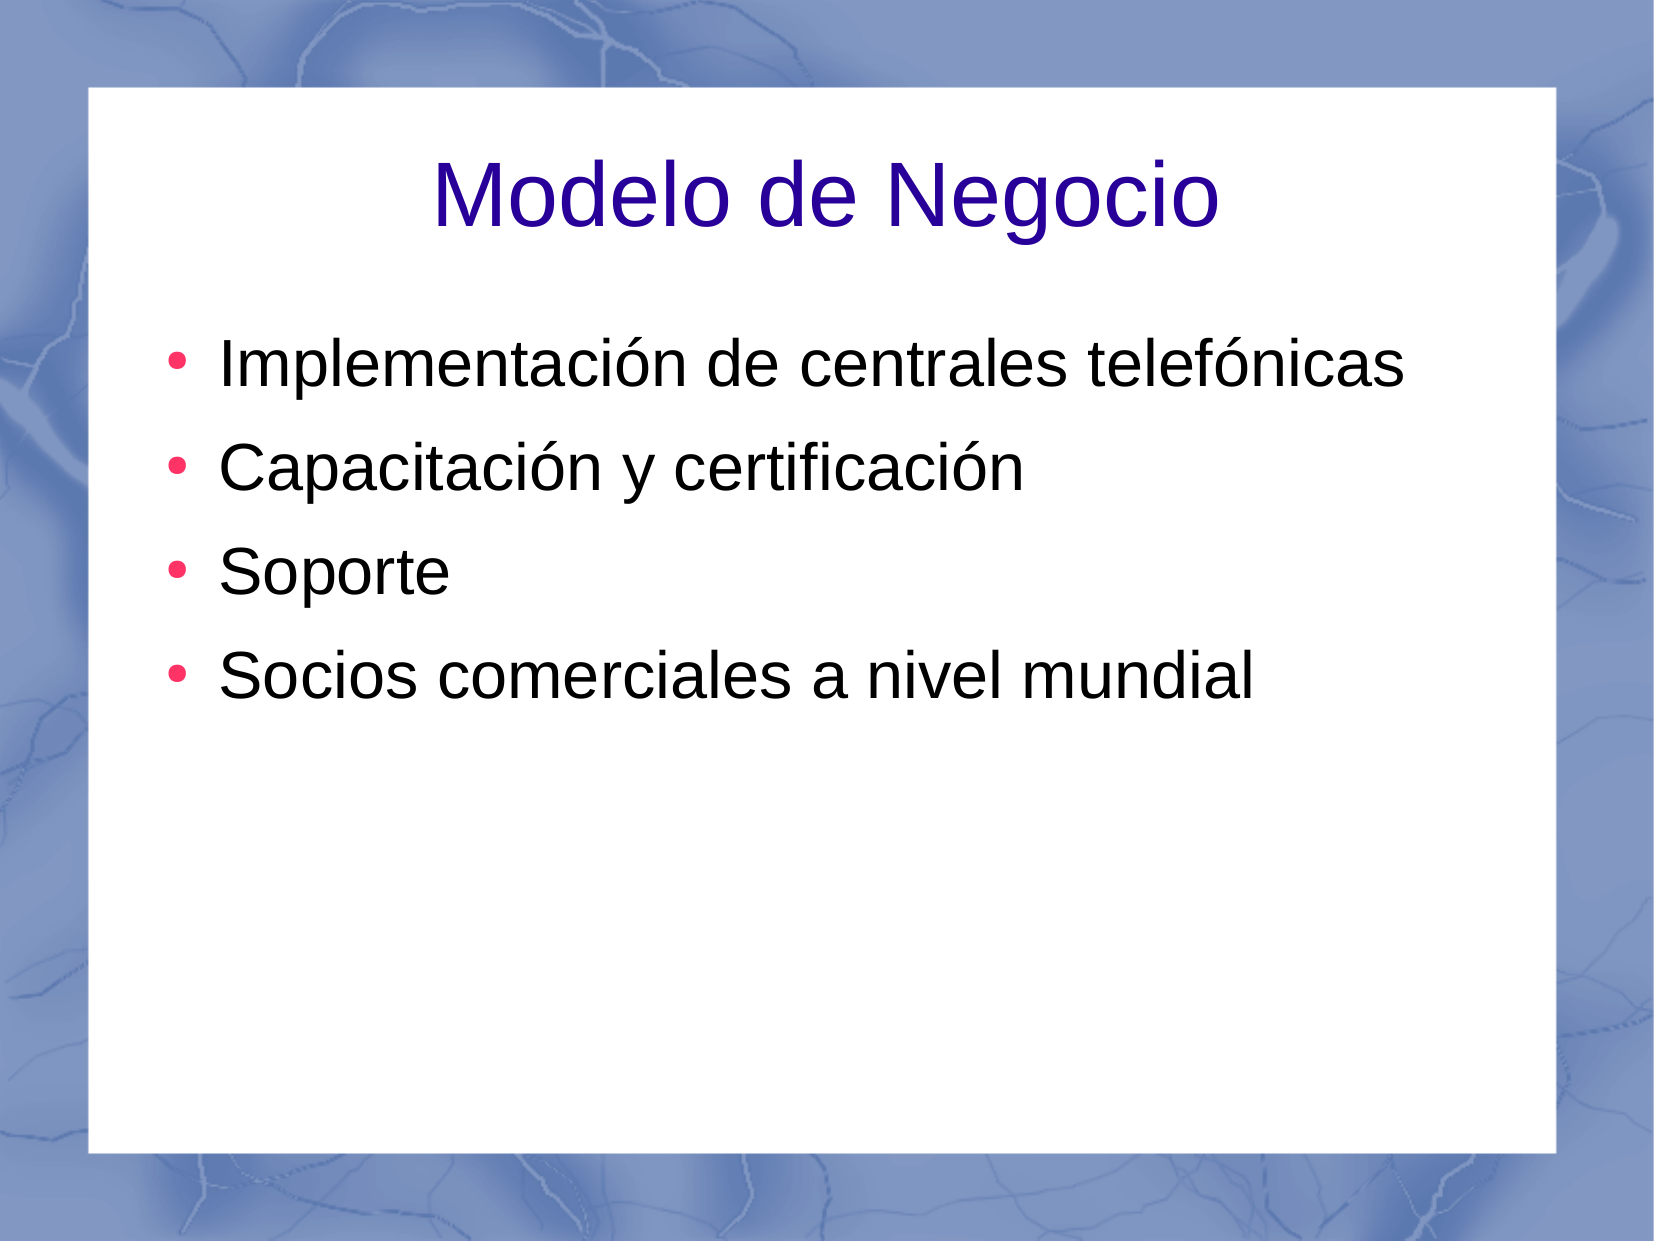

# Modelo de Negocio
Implementación de centrales telefónicas
Capacitación y certificación
Soporte
Socios comerciales a nivel mundial